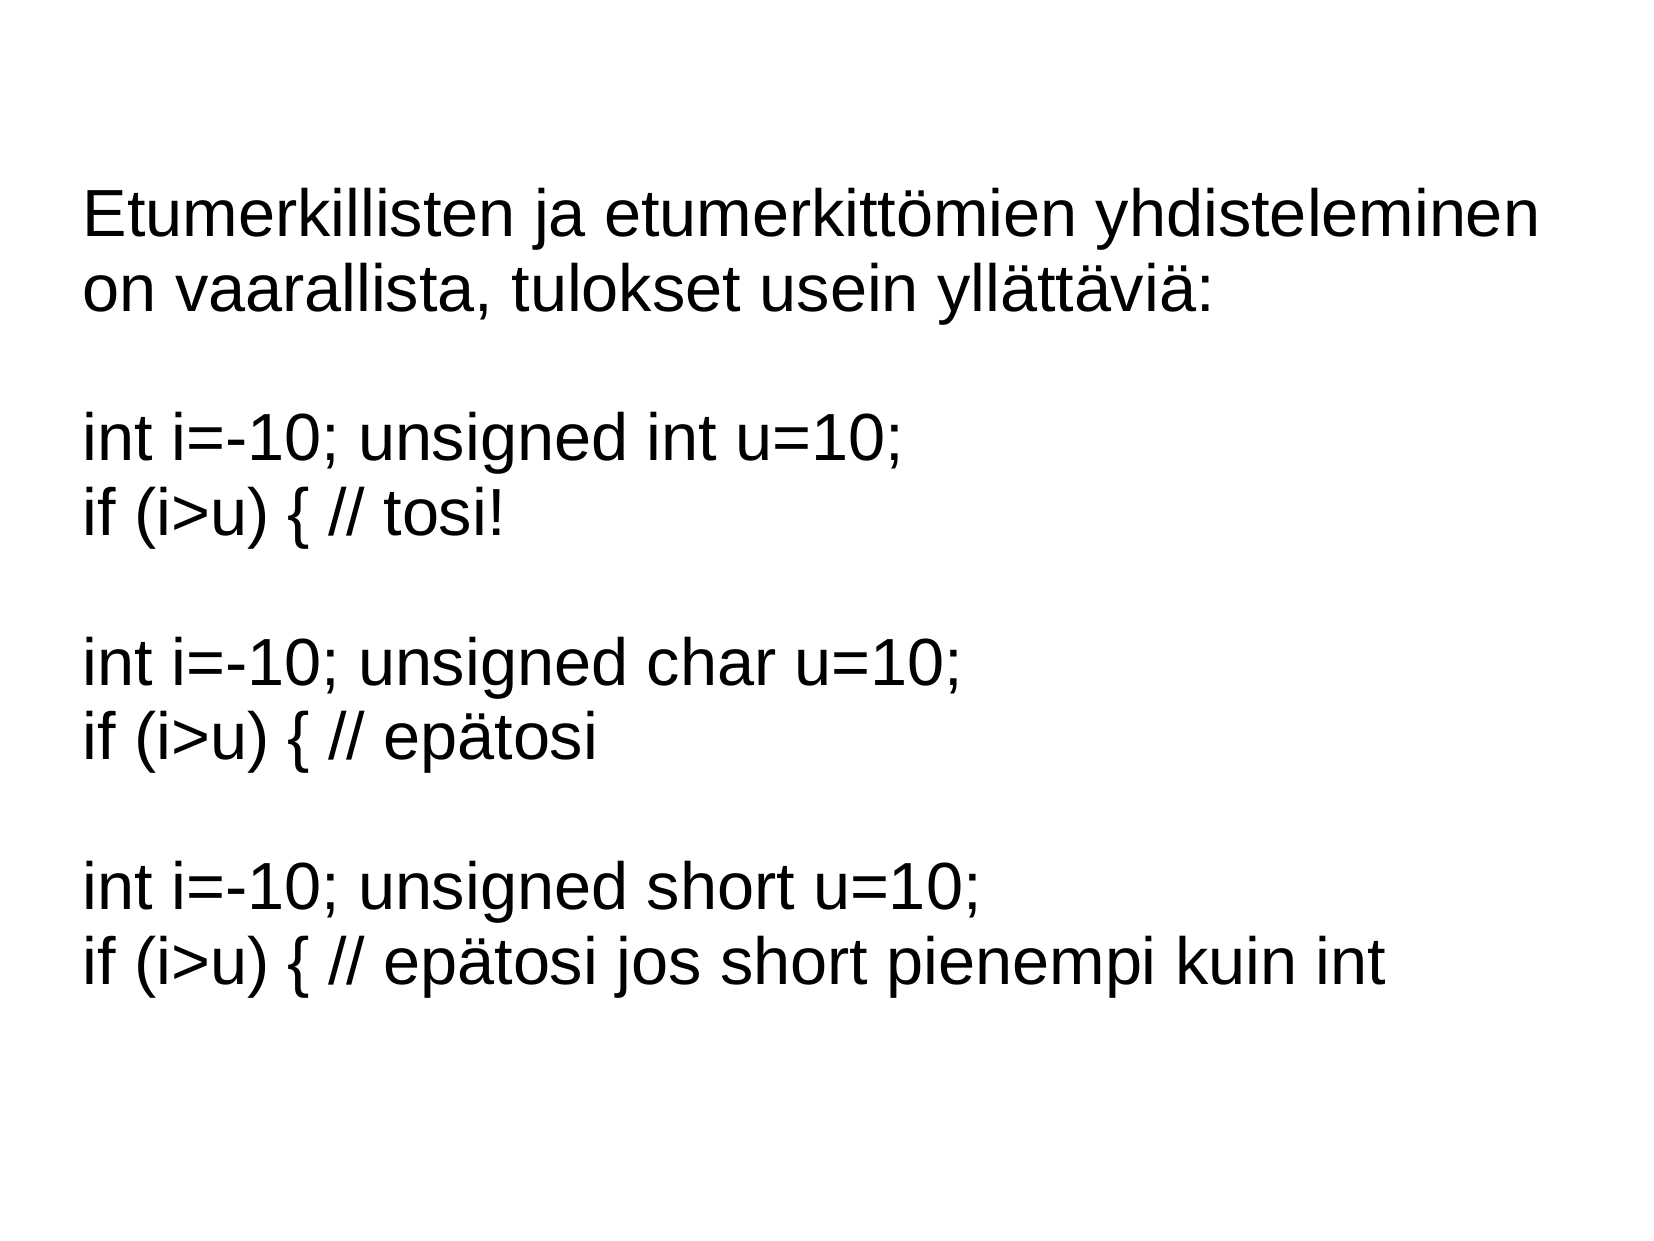

Etumerkillisten ja etumerkittömien yhdisteleminen on vaarallista, tulokset usein yllättäviä:
int i=-10; unsigned int u=10;
if (i>u) { // tosi!
int i=-10; unsigned char u=10;
if (i>u) { // epätosi
int i=-10; unsigned short u=10;
if (i>u) { // epätosi jos short pienempi kuin int